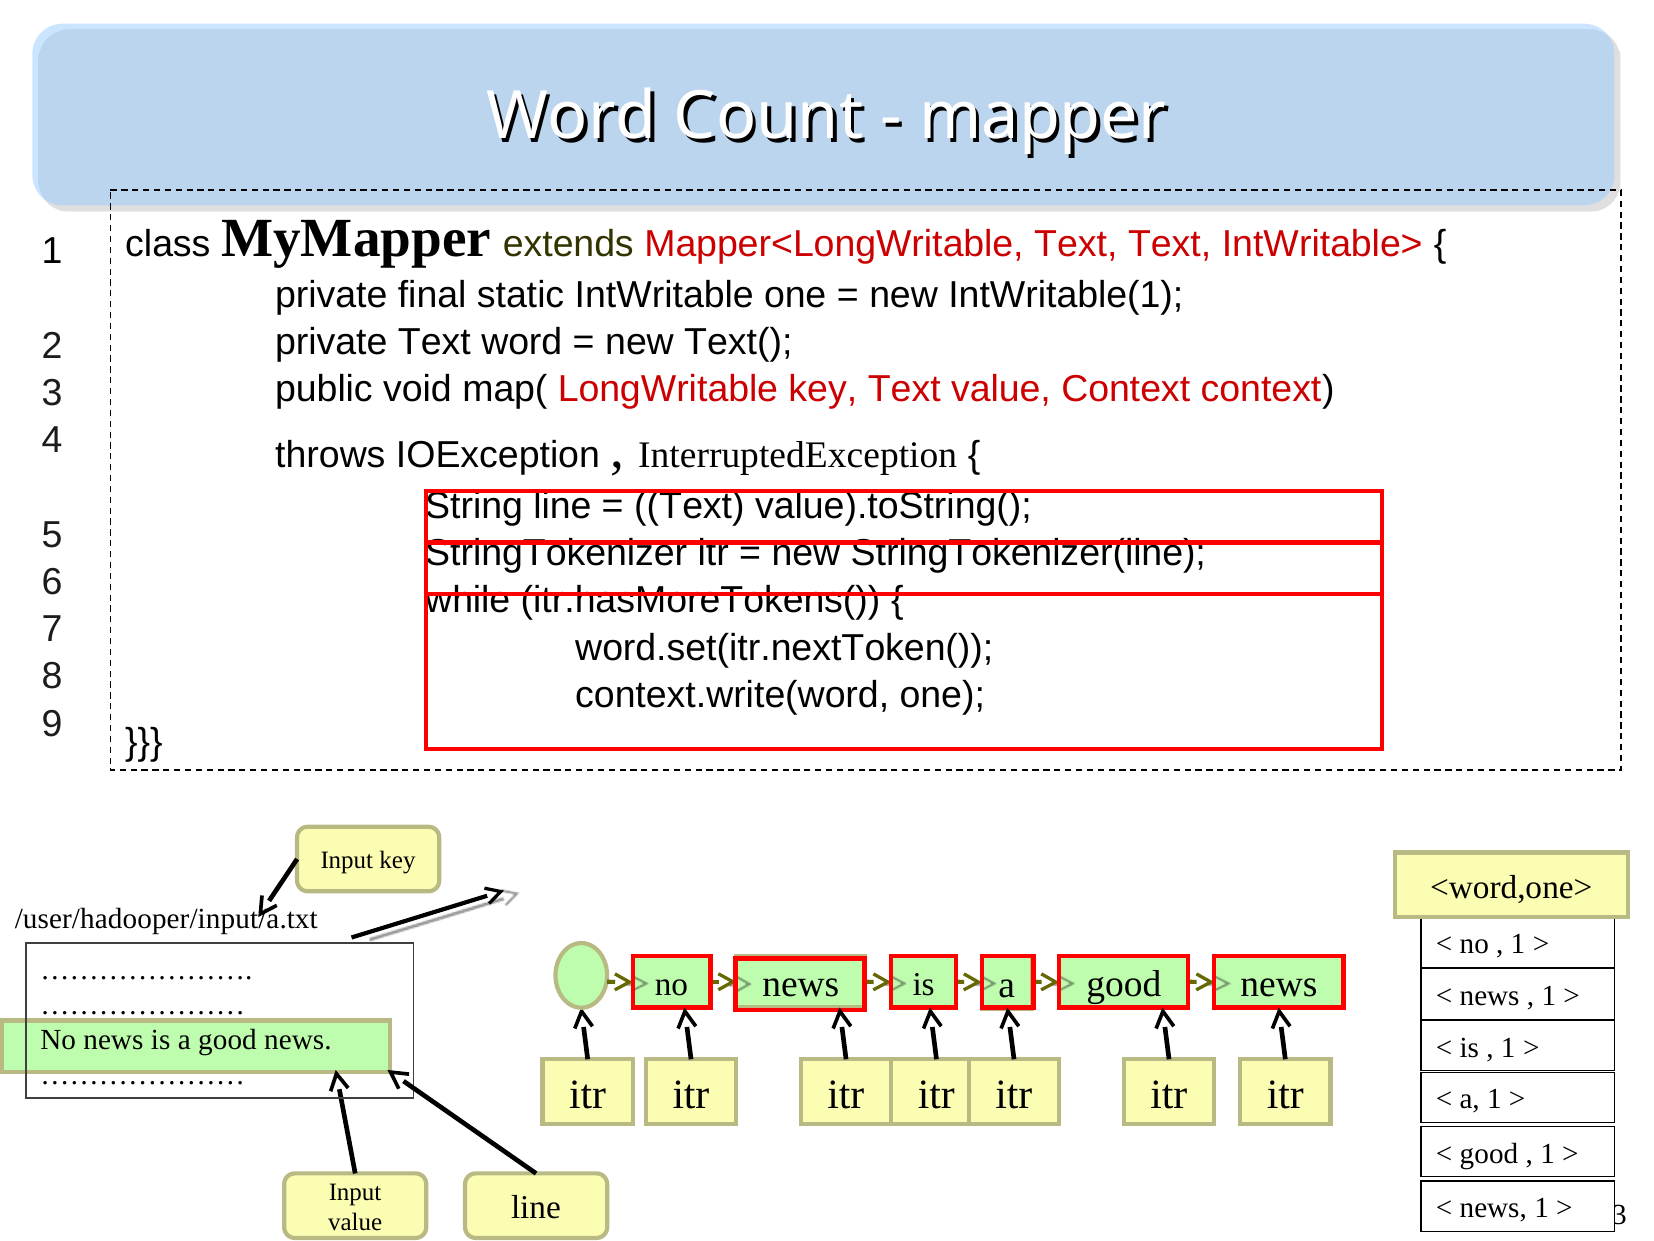

# Word Count - mapper
class MyMapper extends Mapper<LongWritable, Text, Text, IntWritable> {
	private final static IntWritable one = new IntWritable(1);
	private Text word = new Text();
	public void map( LongWritable key, Text value, Context context)
	throws IOException , InterruptedException {
		String line = ((Text) value).toString();
		StringTokenizer itr = new StringTokenizer(line);
		while (itr.hasMoreTokens()) {
			word.set(itr.nextToken());
			context.write(word, one);
}}}
1
2
3
4
5
6
7
8
9
Input key
<word,one>
/user/hadooper/input/a.txt
………………….
…………………
No news is a good news.
…………………
< no , 1 >
no
news
is
a
good
news
< news , 1 >
itr
itr
itr
itr
itr
itr
itr
< is , 1 >
Input value
line
< a, 1 >
< good , 1 >
< news, 1 >
13